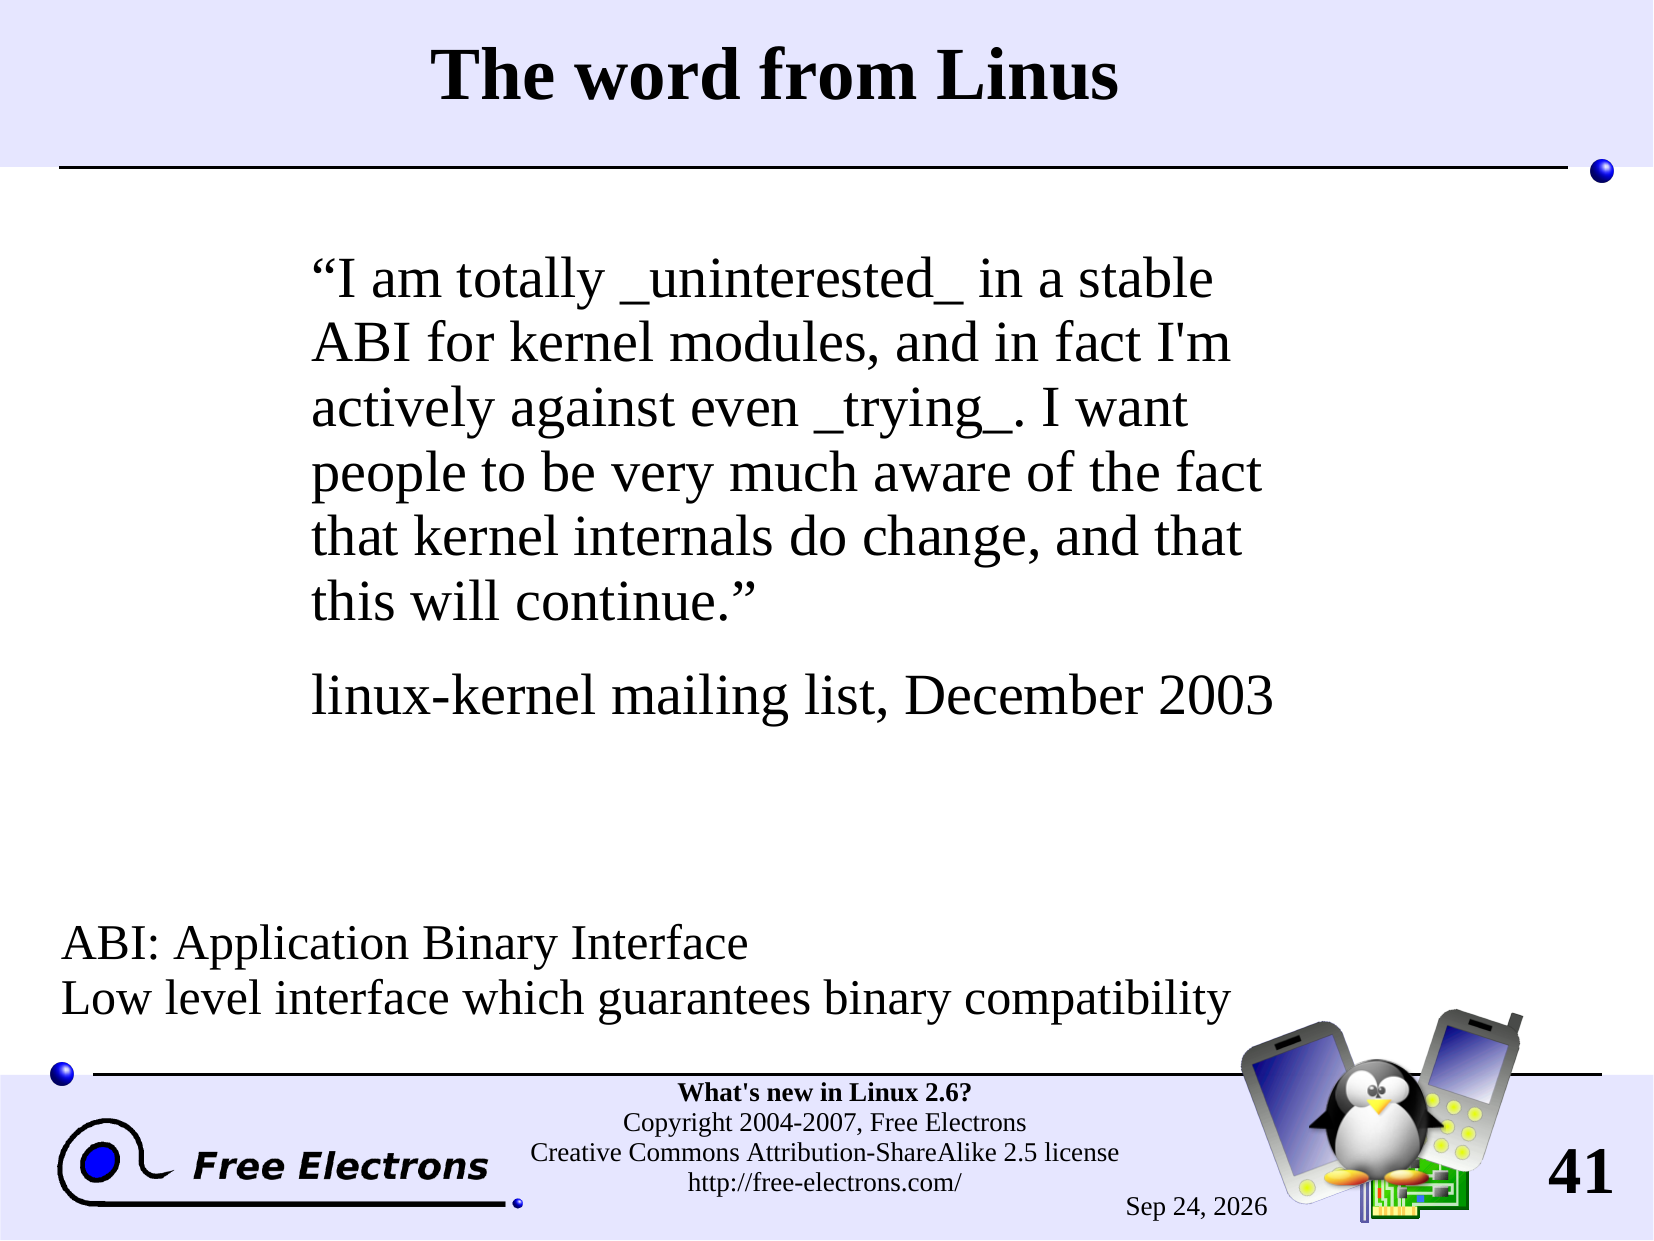

# The word from Linus
“I am totally _uninterested_ in a stable ABI for kernel modules, and in fact I'm actively against even _trying_. I want people to be very much aware of the fact that kernel internals do change, and that this will continue.”
linux-kernel mailing list, December 2003
ABI: Application Binary Interface
Low level interface which guarantees binary compatibility